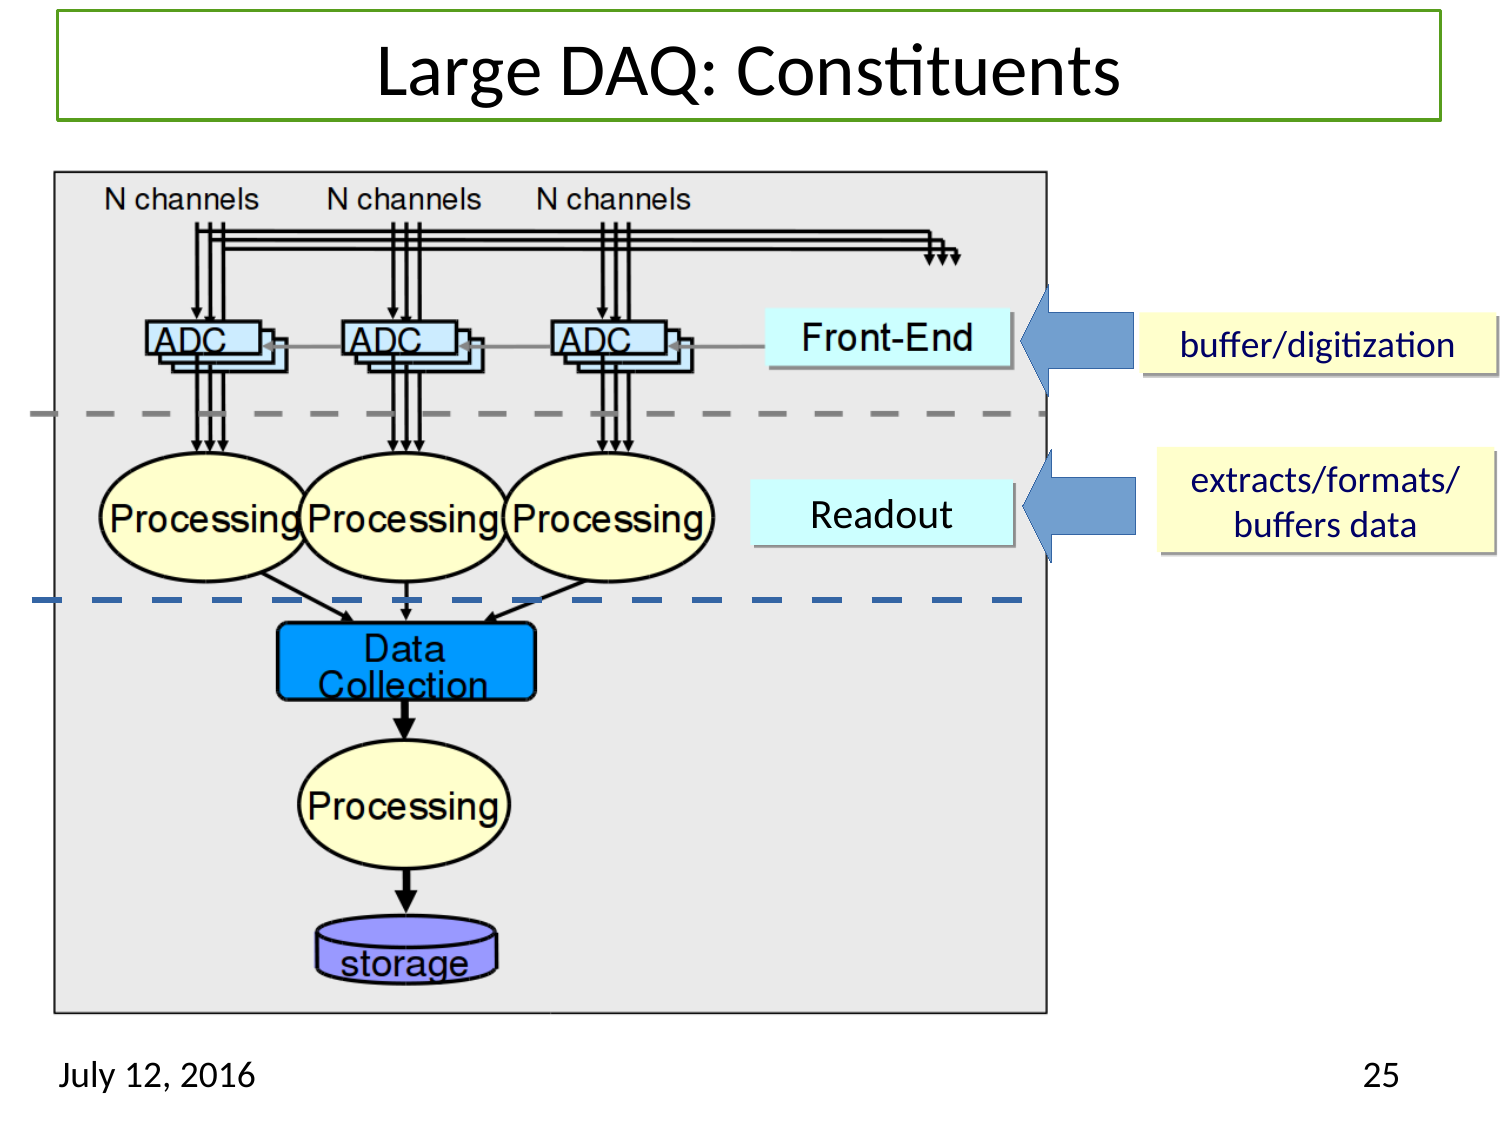

# Large DAQ: Constituents
buffer/digitization
extracts/formats/ buffers data
Readout
25